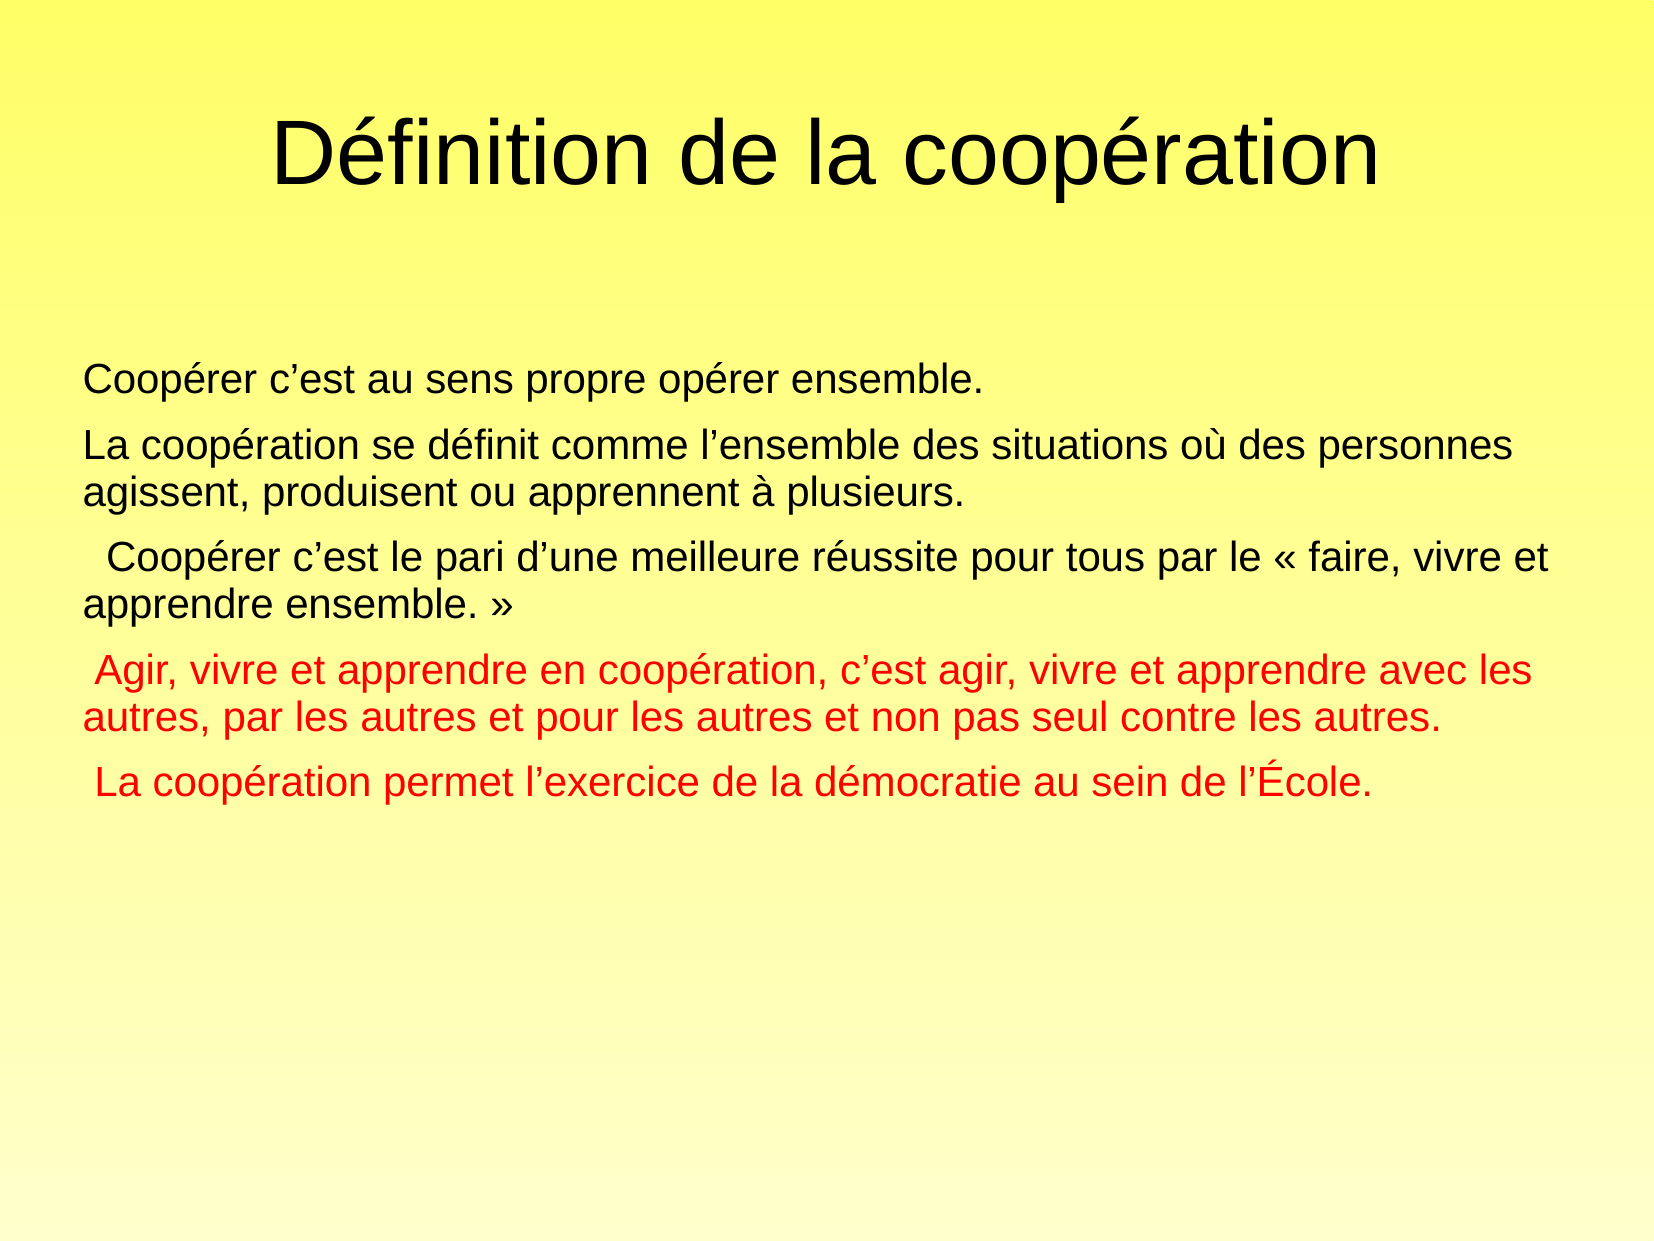

# Définition de la coopération
Coopérer c’est au sens propre opérer ensemble.
La coopération se définit comme l’ensemble des situations où des personnes agissent, produisent ou apprennent à plusieurs.
 Coopérer c’est le pari d’une meilleure réussite pour tous par le « faire, vivre et apprendre ensemble. »
 Agir, vivre et apprendre en coopération, c’est agir, vivre et apprendre avec les autres, par les autres et pour les autres et non pas seul contre les autres.
 La coopération permet l’exercice de la démocratie au sein de l’École.